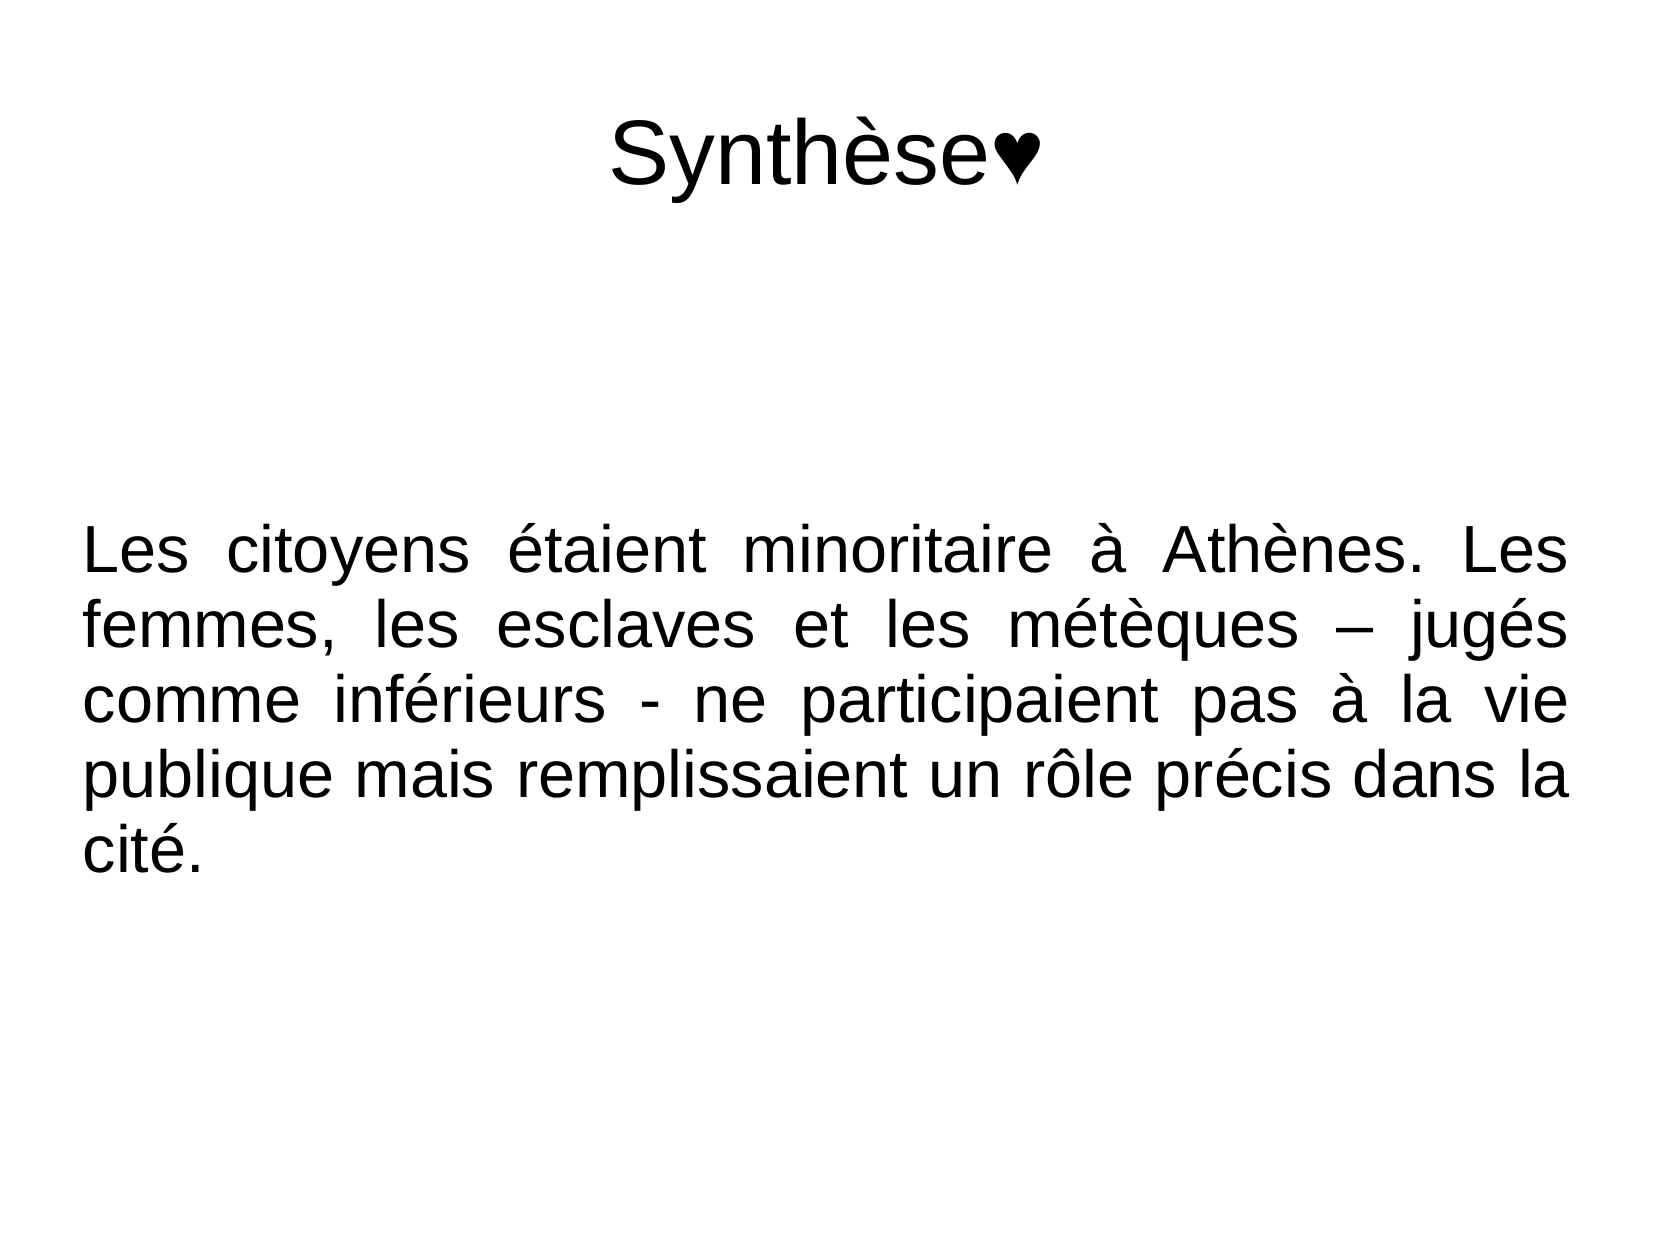

# Synthèse♥
Les citoyens étaient minoritaire à Athènes. Les femmes, les esclaves et les métèques – jugés comme inférieurs - ne participaient pas à la vie publique mais remplissaient un rôle précis dans la cité.